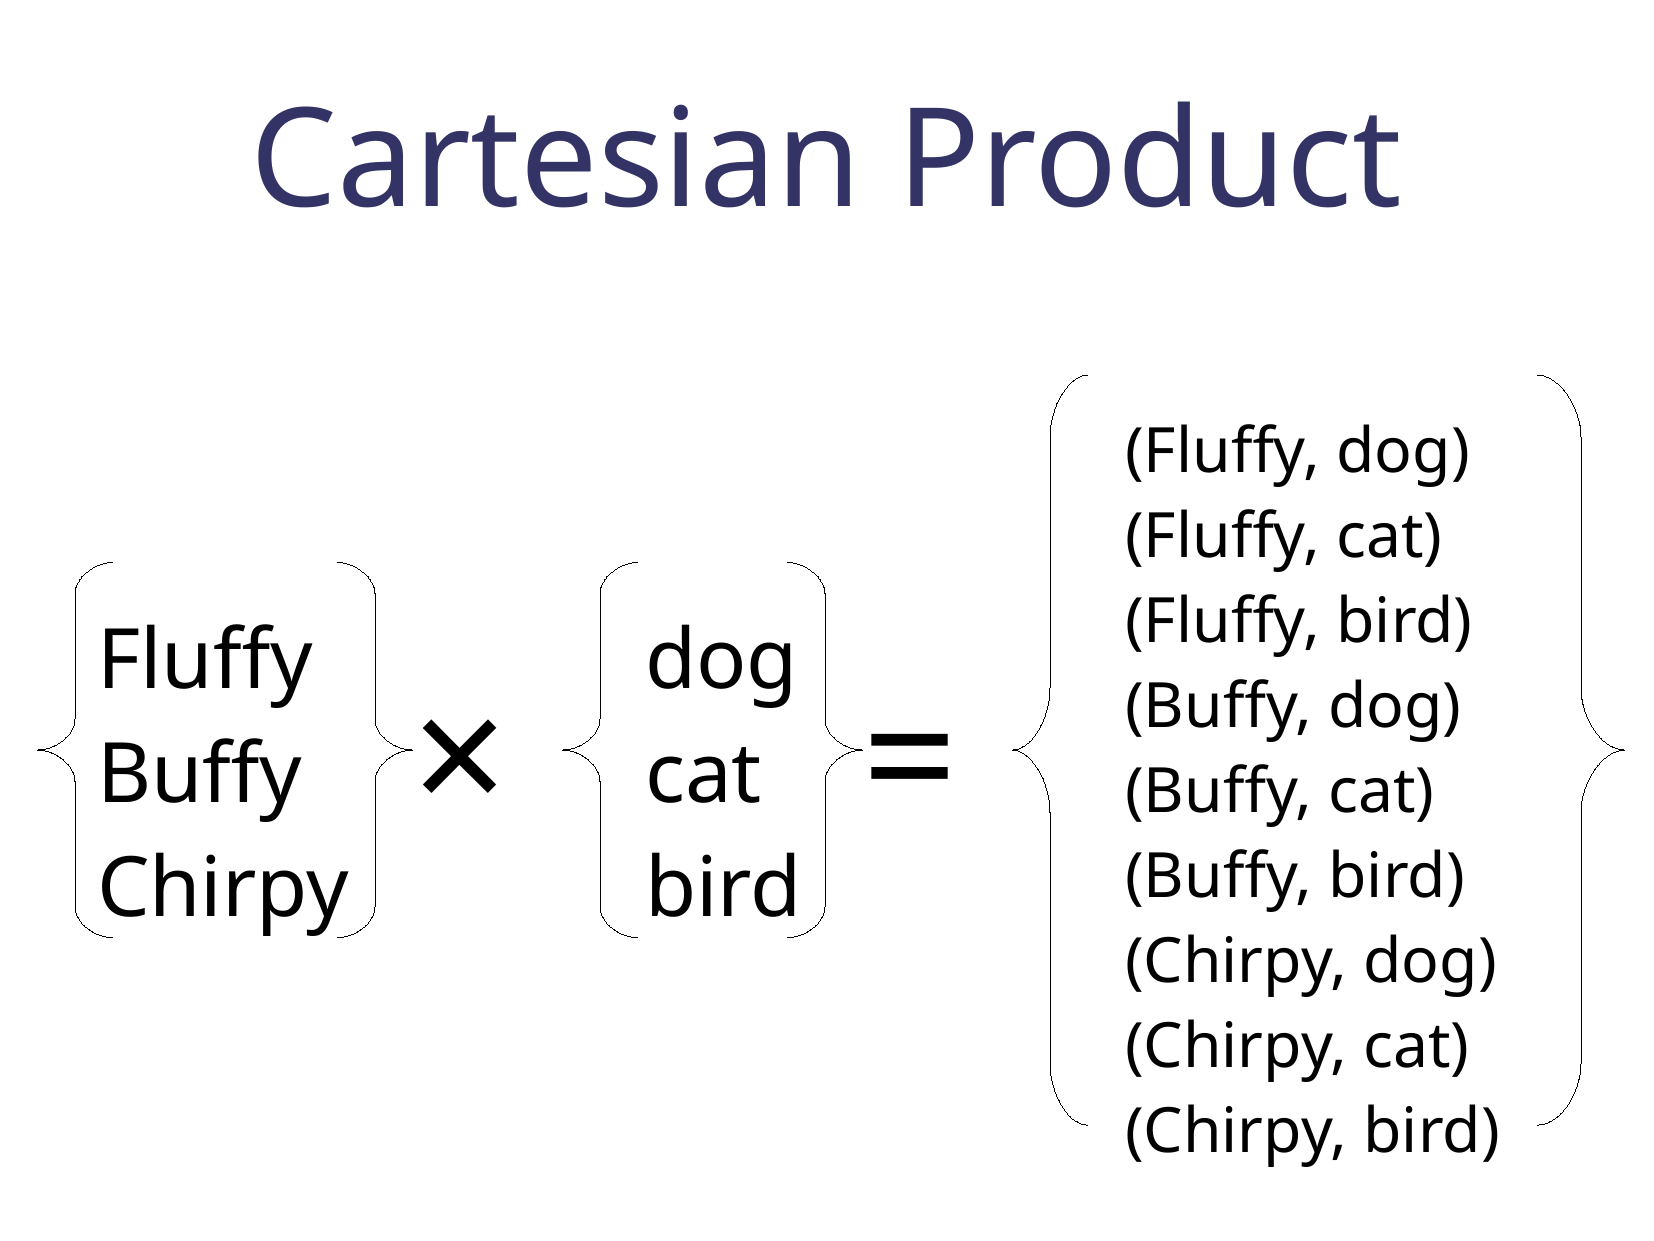

# Cartesian Product
(Fluffy, dog)
(Fluffy, cat)
(Fluffy, bird)
(Buffy, dog)
(Buffy, cat)
(Buffy, bird)
(Chirpy, dog)
(Chirpy, cat)
(Chirpy, bird)
Fluffy
Buffy
Chirpy
dog
cat
bird
×
=